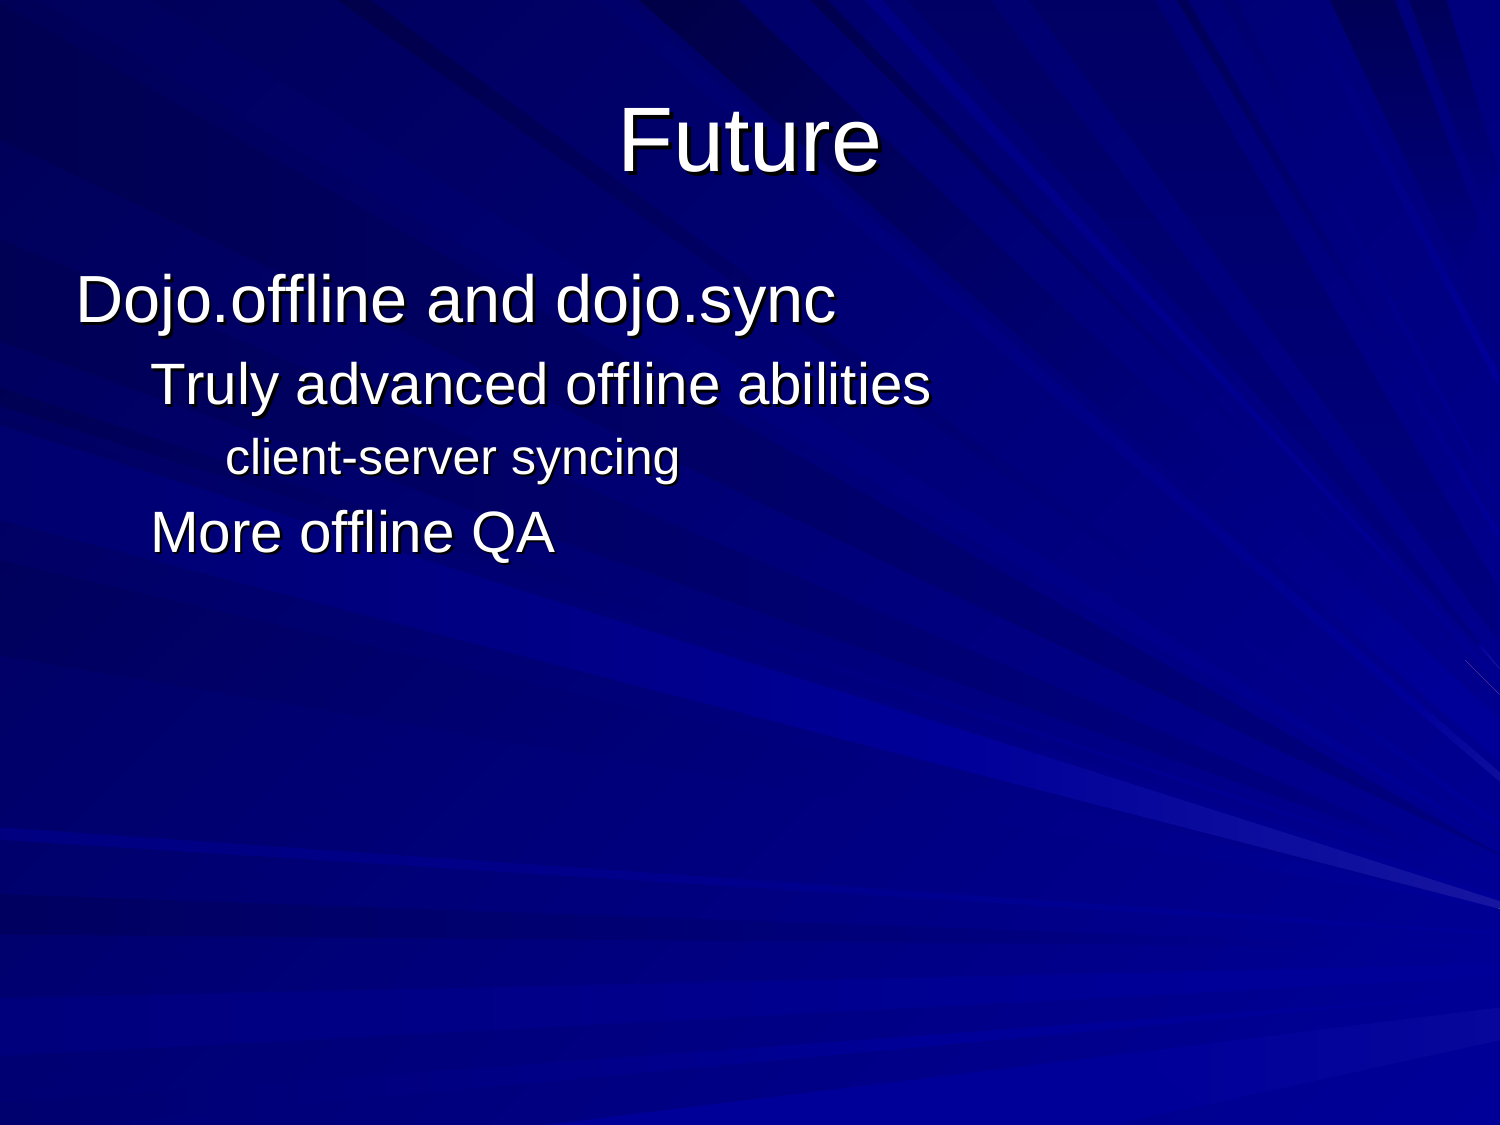

# Future
Dojo.offline and dojo.sync
Truly advanced offline abilities
client-server syncing
More offline QA